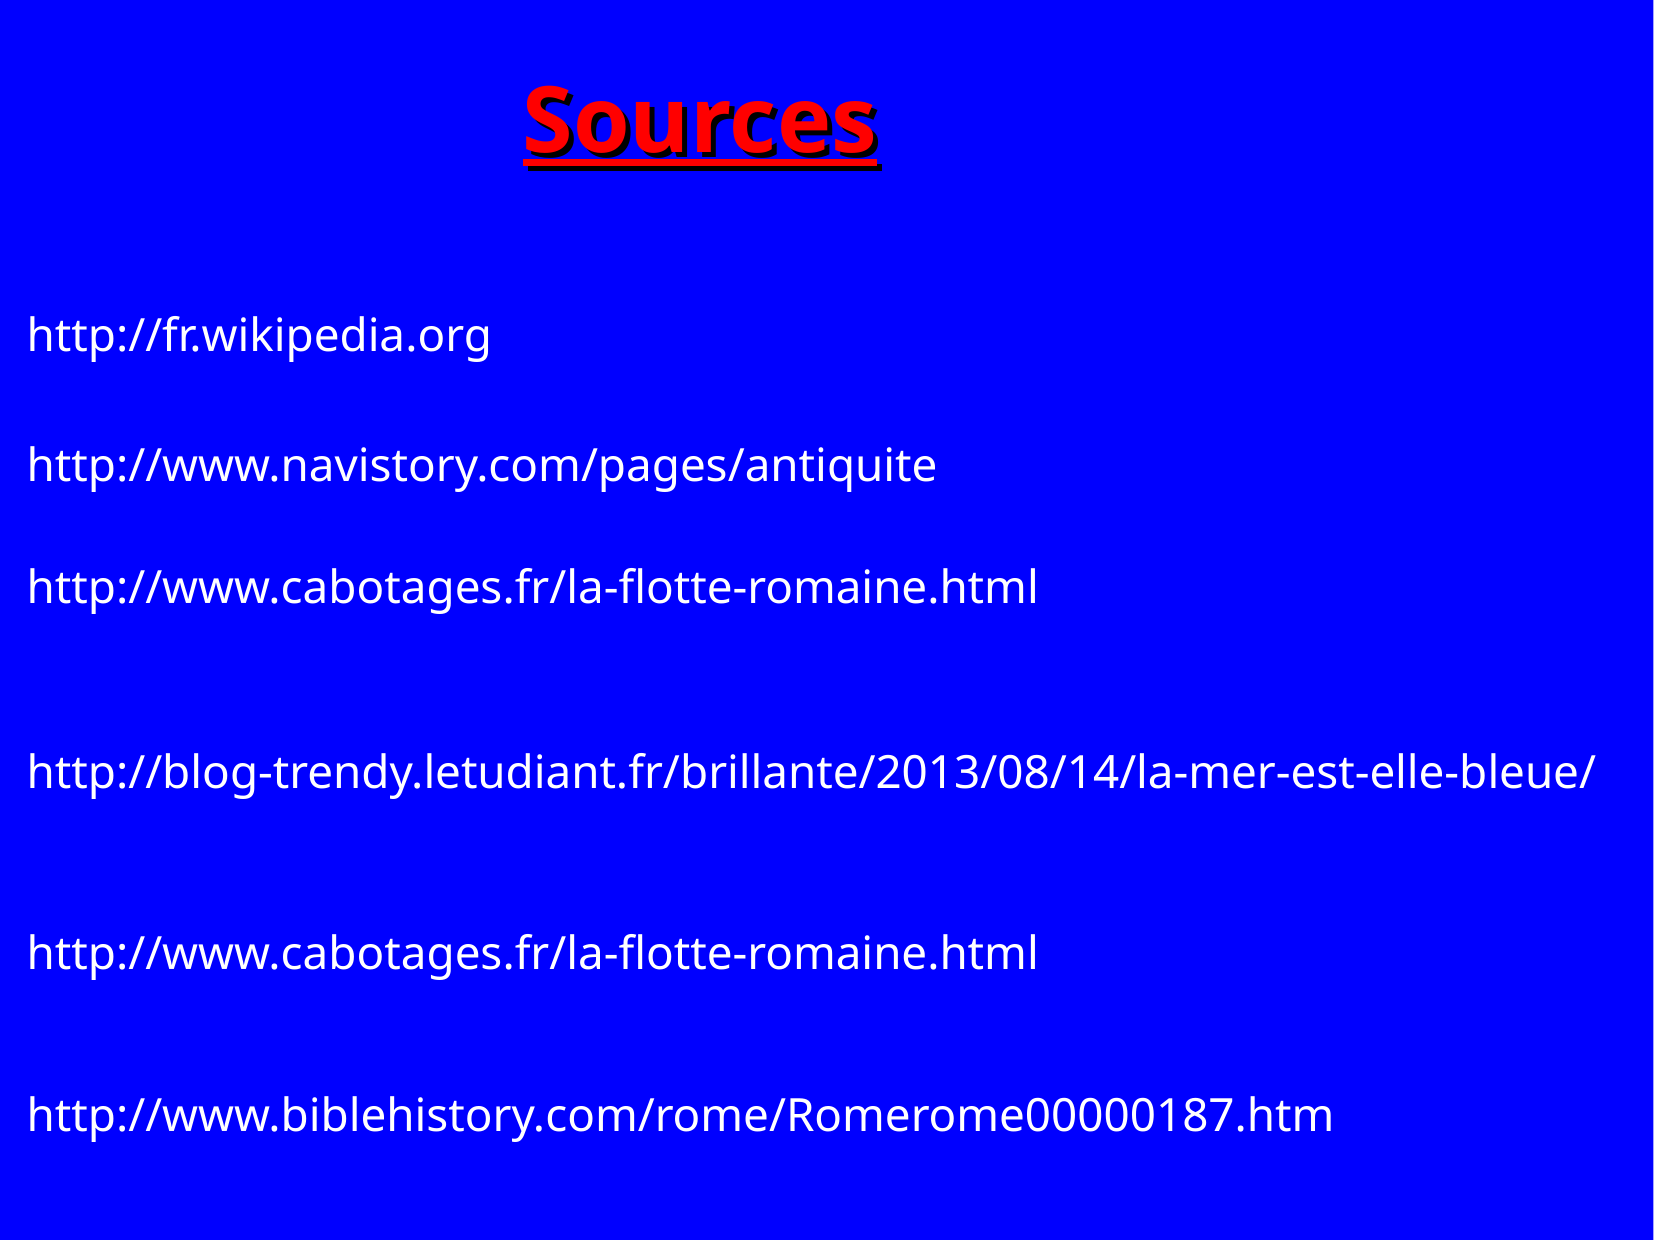

Sources
http://fr.wikipedia.org
http://www.navistory.com/pages/antiquite
http://www.cabotages.fr/la-flotte-romaine.html
http://blog-trendy.letudiant.fr/brillante/2013/08/14/la-mer-est-elle-bleue/
http://www.cabotages.fr/la-flotte-romaine.html
http://www.biblehistory.com/rome/Romerome00000187.htm